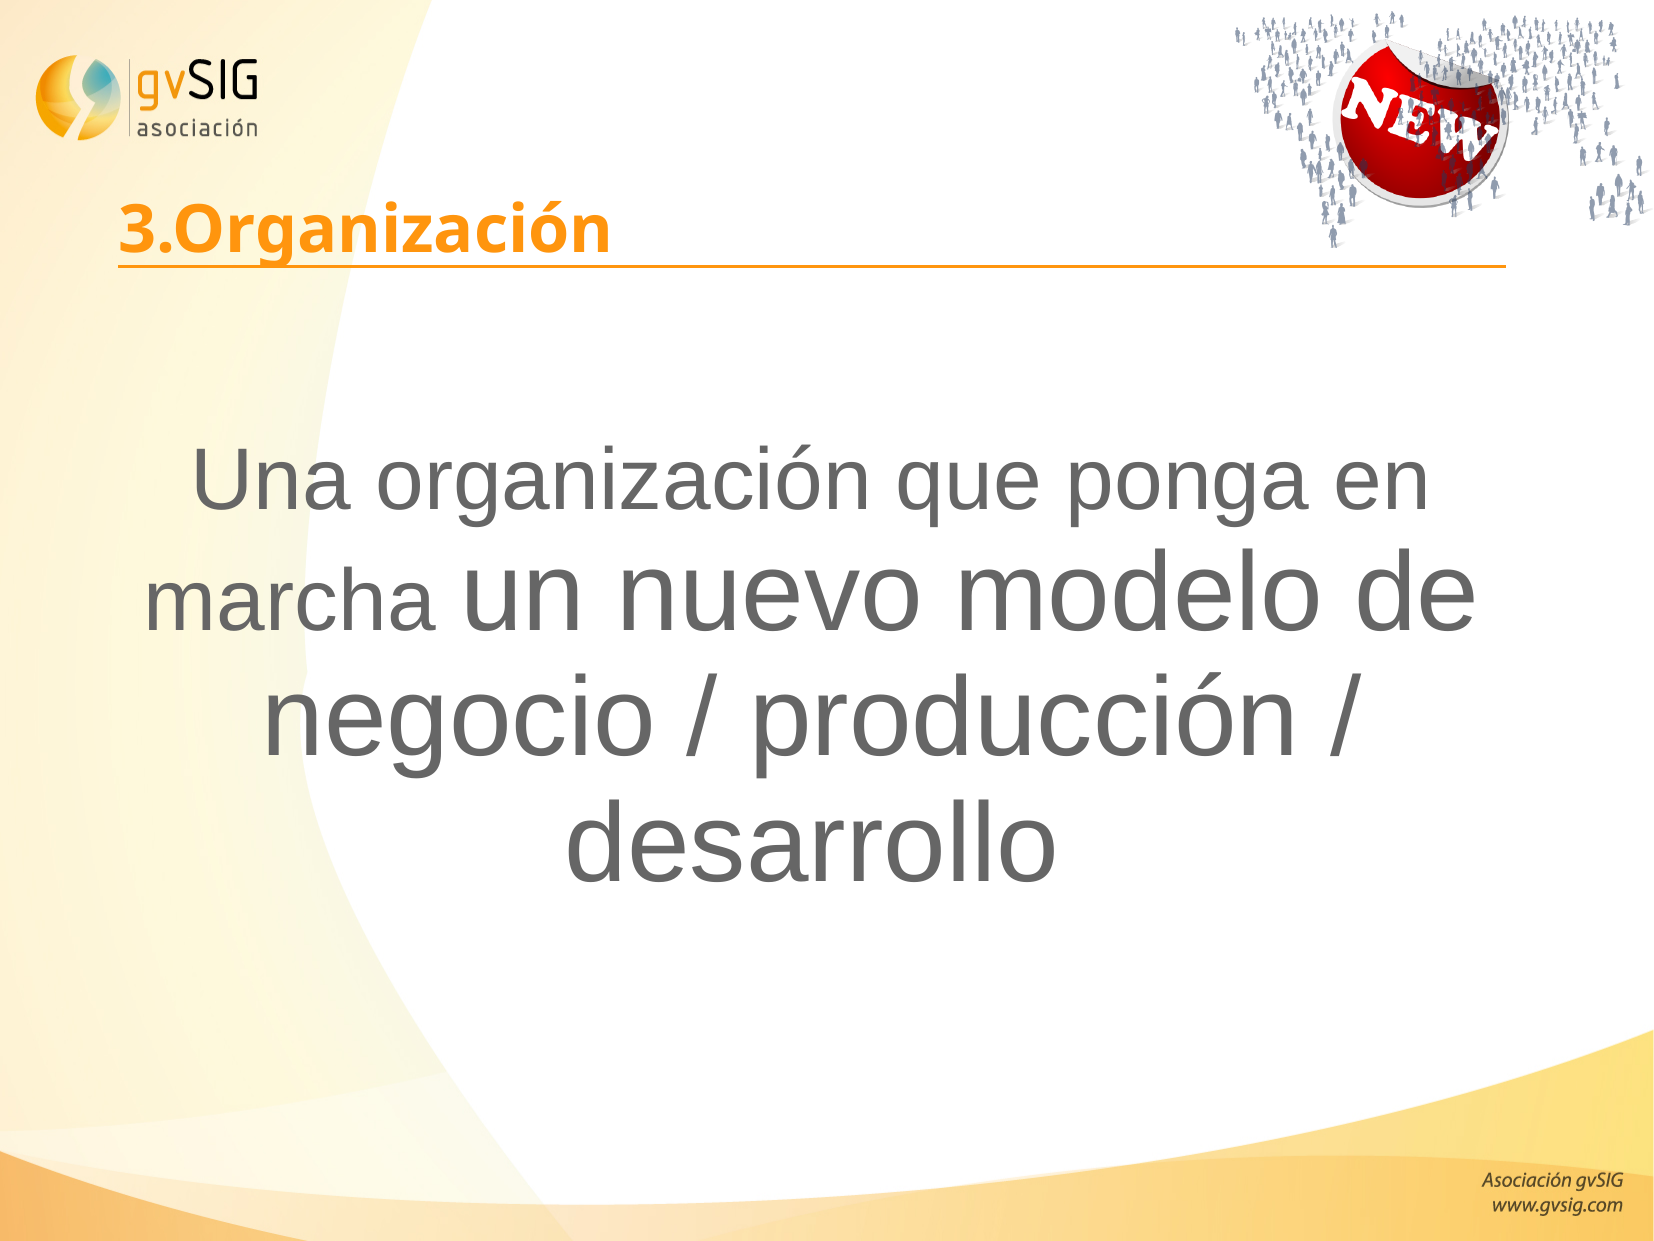

# 3.Organización
Una organización que ponga en marcha un nuevo modelo de negocio / producción / desarrollo